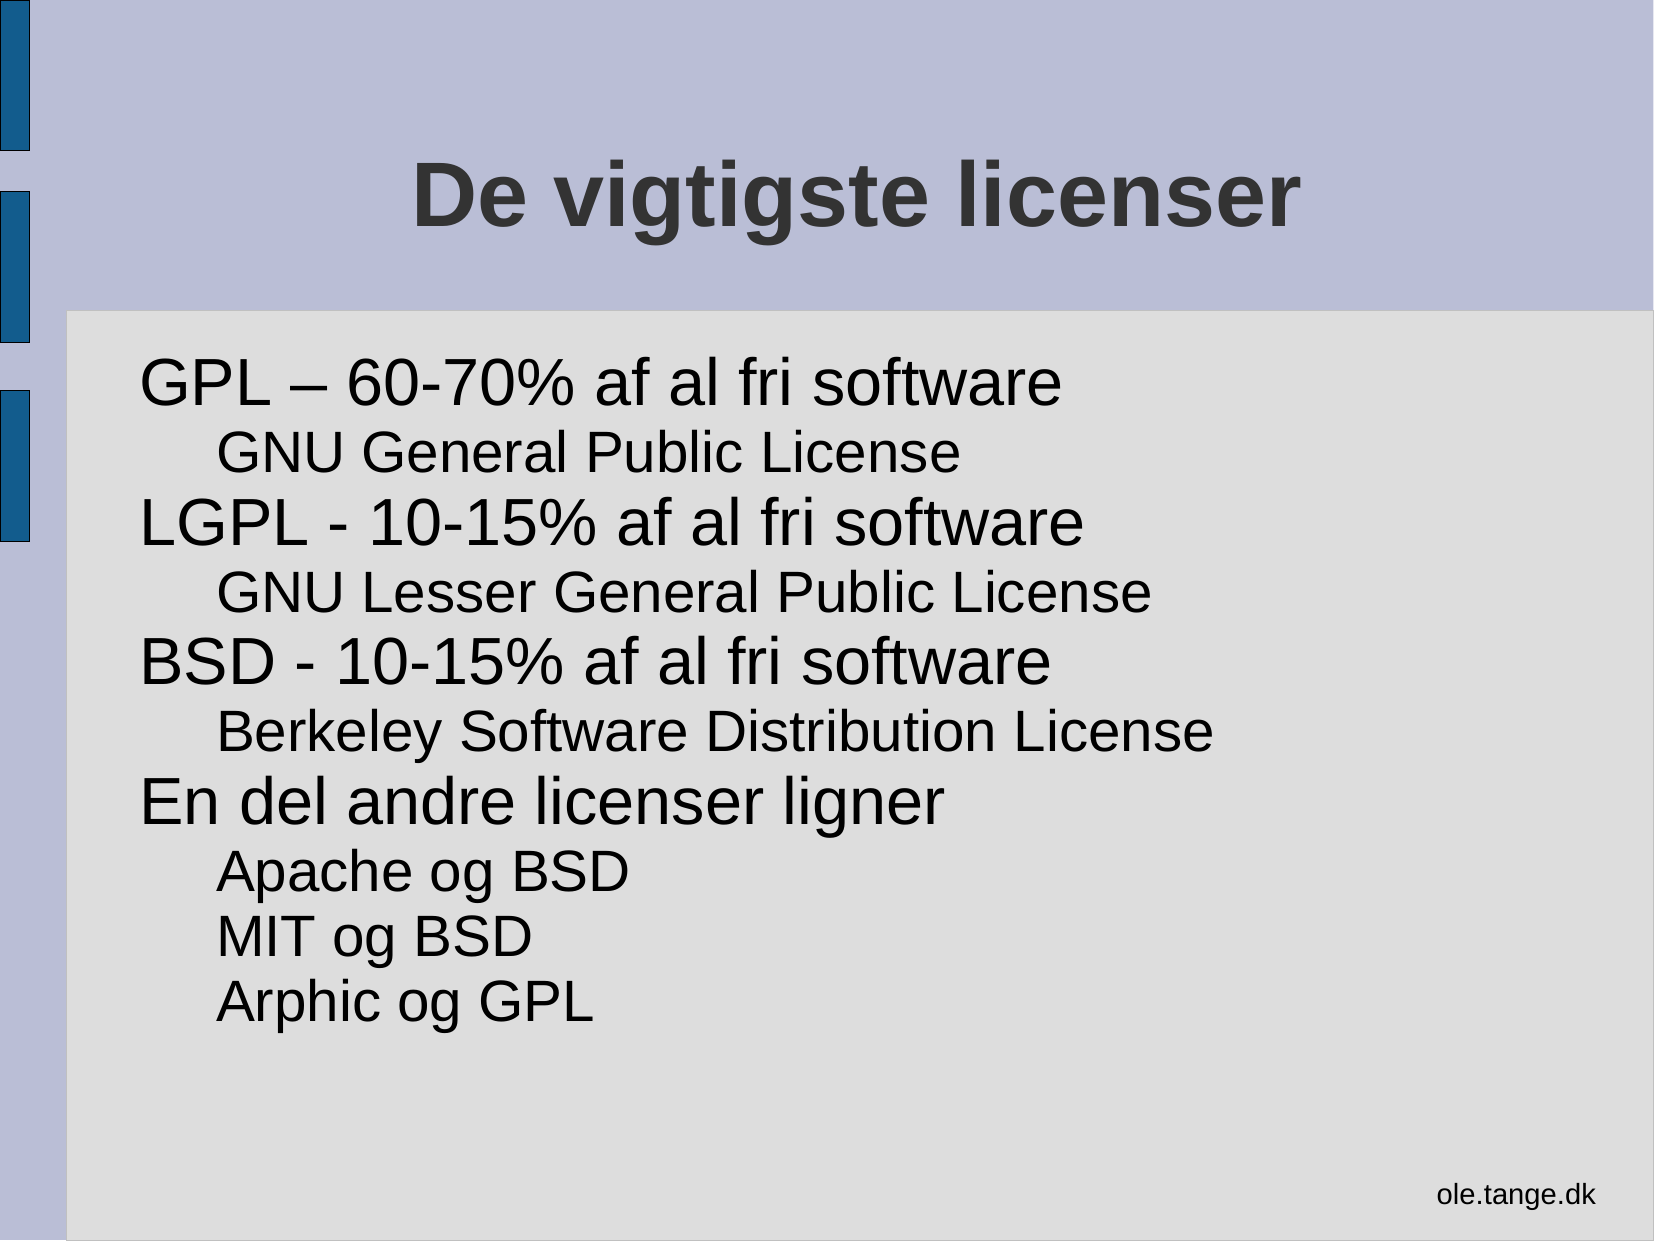

# De vigtigste licenser
GPL – 60-70% af al fri software
GNU General Public License
LGPL - 10-15% af al fri software
GNU Lesser General Public License
BSD - 10-15% af al fri software
Berkeley Software Distribution License
En del andre licenser ligner
Apache og BSD
MIT og BSD
Arphic og GPL